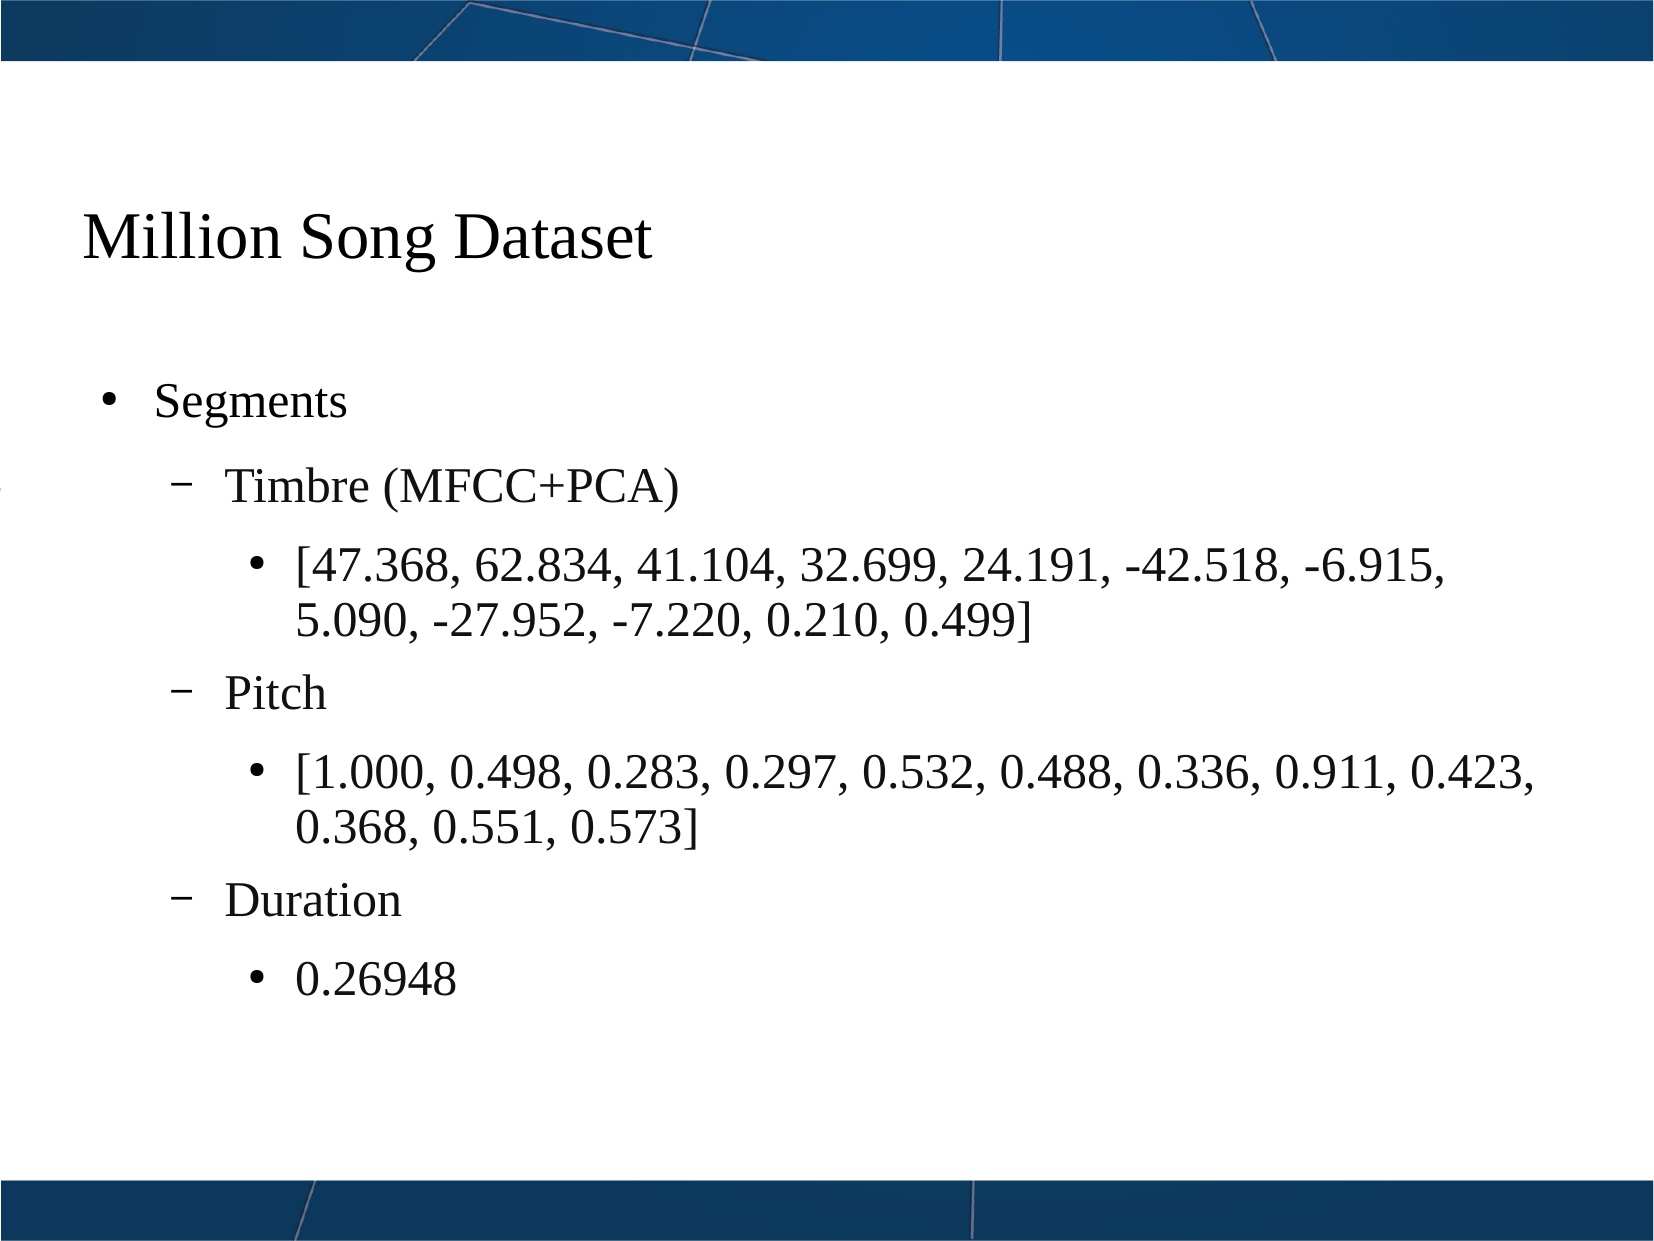

# Million Song Dataset
Segments
Timbre (MFCC+PCA)
[47.368, 62.834, 41.104, 32.699, 24.191, -42.518, -6.915, 5.090, -27.952, -7.220, 0.210, 0.499]
Pitch
[1.000, 0.498, 0.283, 0.297, 0.532, 0.488, 0.336, 0.911, 0.423, 0.368, 0.551, 0.573]
Duration
0.26948